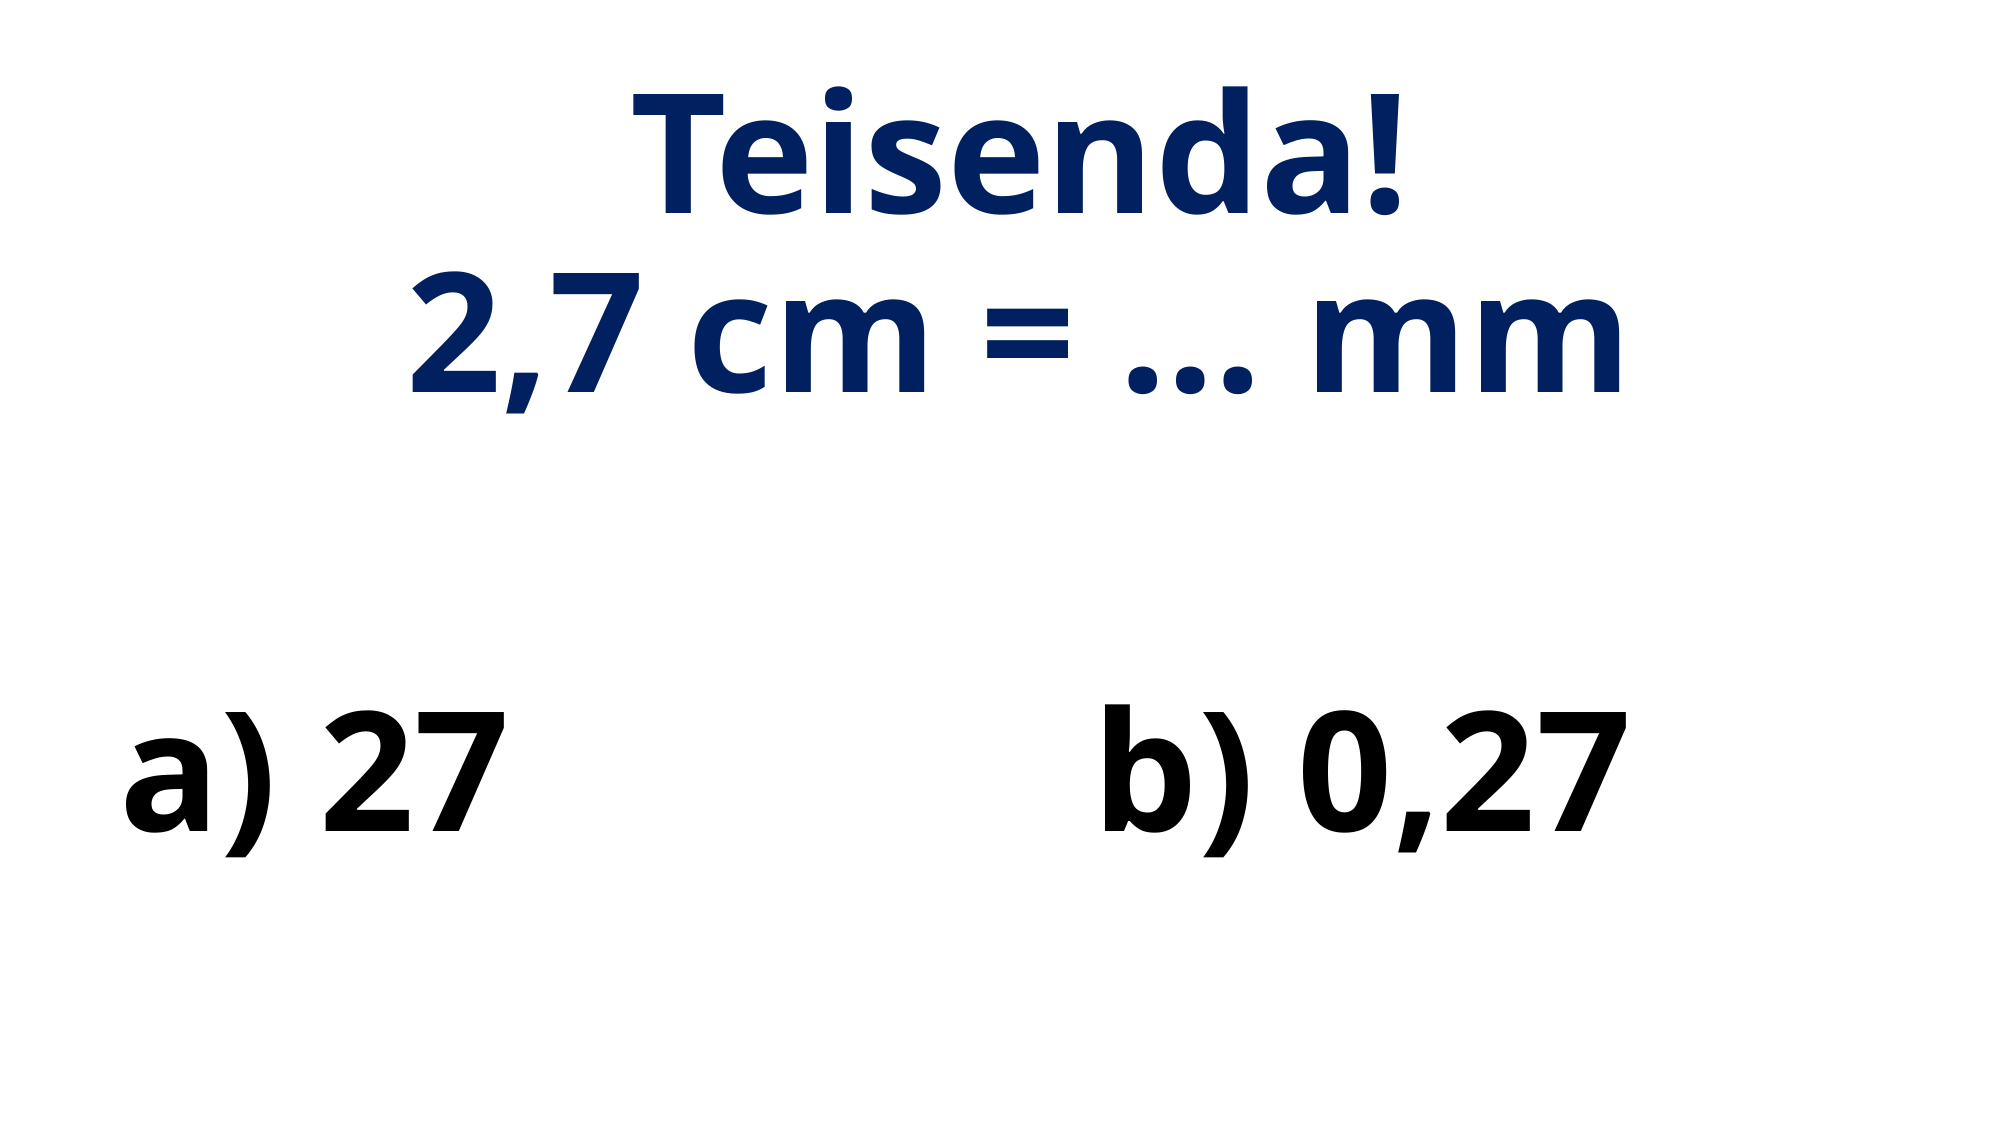

# Teisenda! 2,7 cm = … mm
a) 27
b) 0,27